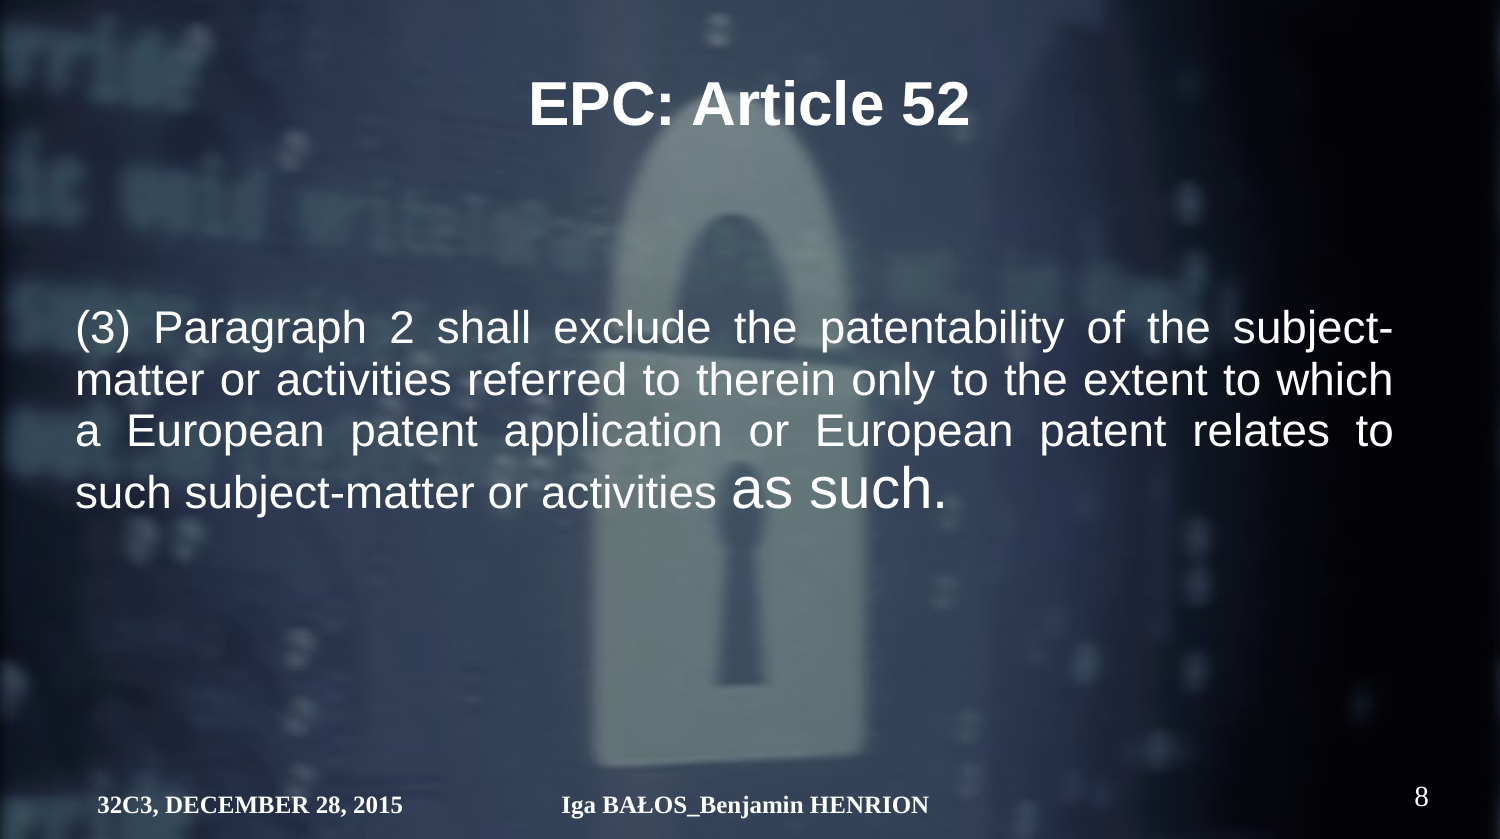

# EPC: Article 52
(3) Paragraph 2 shall exclude the patentability of the subject-matter or activities referred to therein only to the extent to which a European patent application or European patent relates to such subject-matter or activities as such.
8
32C3, DECEMBER 22, 2015
Iga BAŁOS_Benjamin HENRION